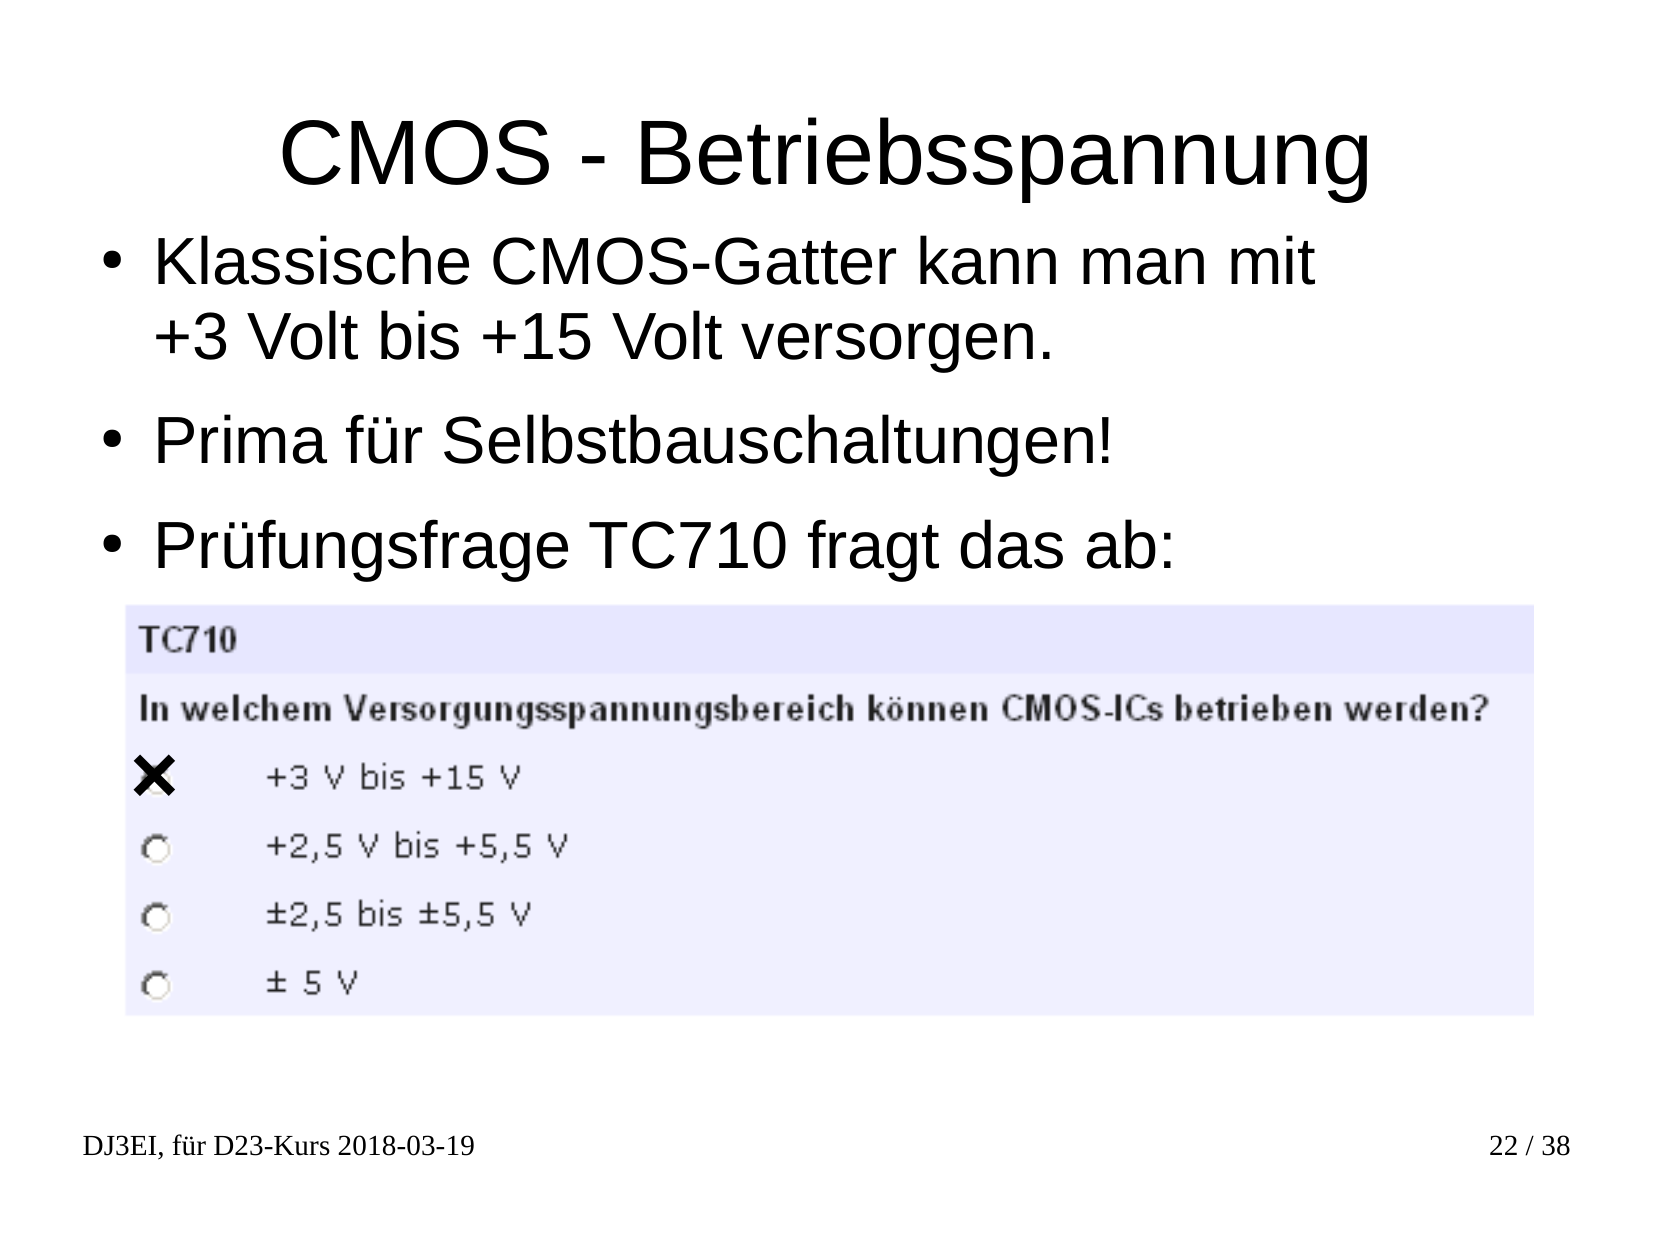

# CMOS - Betriebsspannung
Klassische CMOS-Gatter kann man mit
+3 Volt bis +15 Volt versorgen.
Prima für Selbstbauschaltungen!
Prüfungsfrage TC710 fragt das ab:
×
22